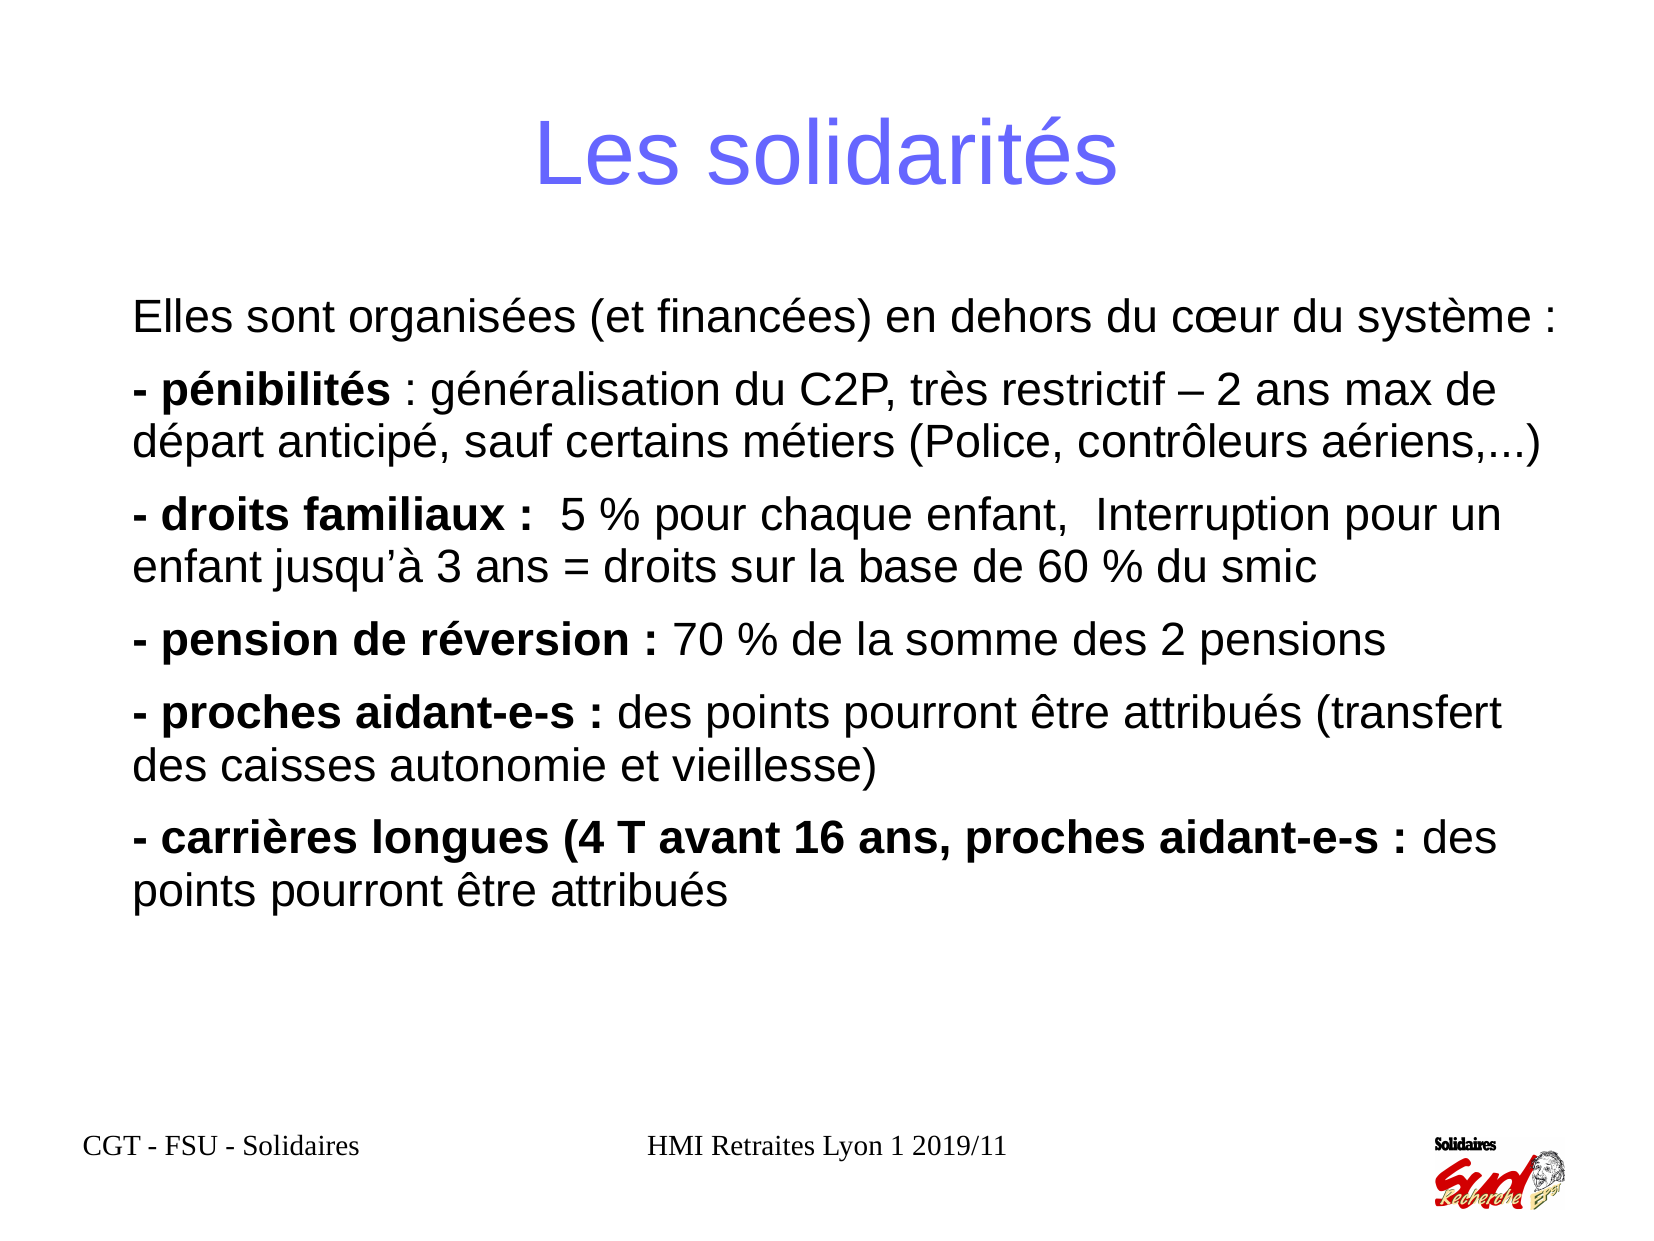

# Les solidarités
Elles sont organisées (et financées) en dehors du cœur du système :
- pénibilités : généralisation du C2P, très restrictif – 2 ans max de départ anticipé, sauf certains métiers (Police, contrôleurs aériens,...)
- droits familiaux : 5 % pour chaque enfant, Interruption pour un enfant jusqu’à 3 ans = droits sur la base de 60 % du smic
- pension de réversion : 70 % de la somme des 2 pensions
- proches aidant-e-s : des points pourront être attribués (transfert des caisses autonomie et vieillesse)
- carrières longues (4 T avant 16 ans, proches aidant-e-s : des points pourront être attribués
CGT - FSU - Solidaires
HMI Retraites Lyon 1 2019/11